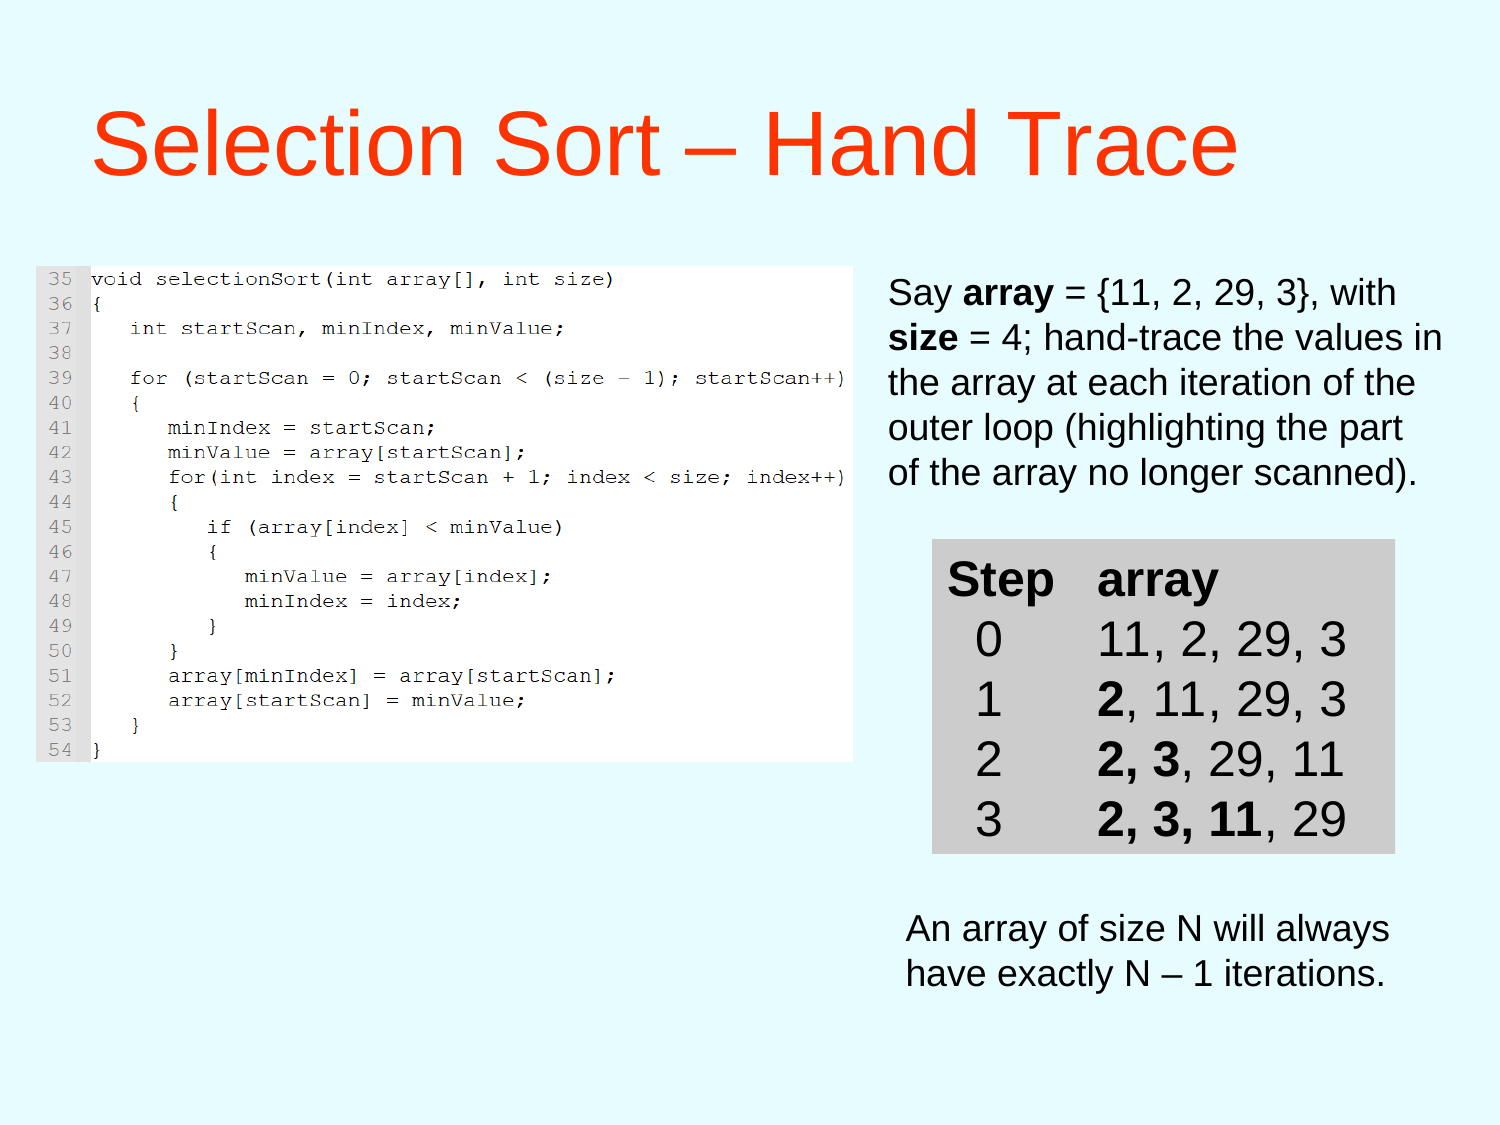

# Selection Sort – Hand Trace
Say array = {11, 2, 29, 3}, with size = 4; hand-trace the values in the array at each iteration of the outer loop (highlighting the part of the array no longer scanned).
Step	array
 0	11, 2, 29, 3
 1	2, 11, 29, 3
 2	2, 3, 29, 11
 3	2, 3, 11, 29
An array of size N will always have exactly N – 1 iterations.